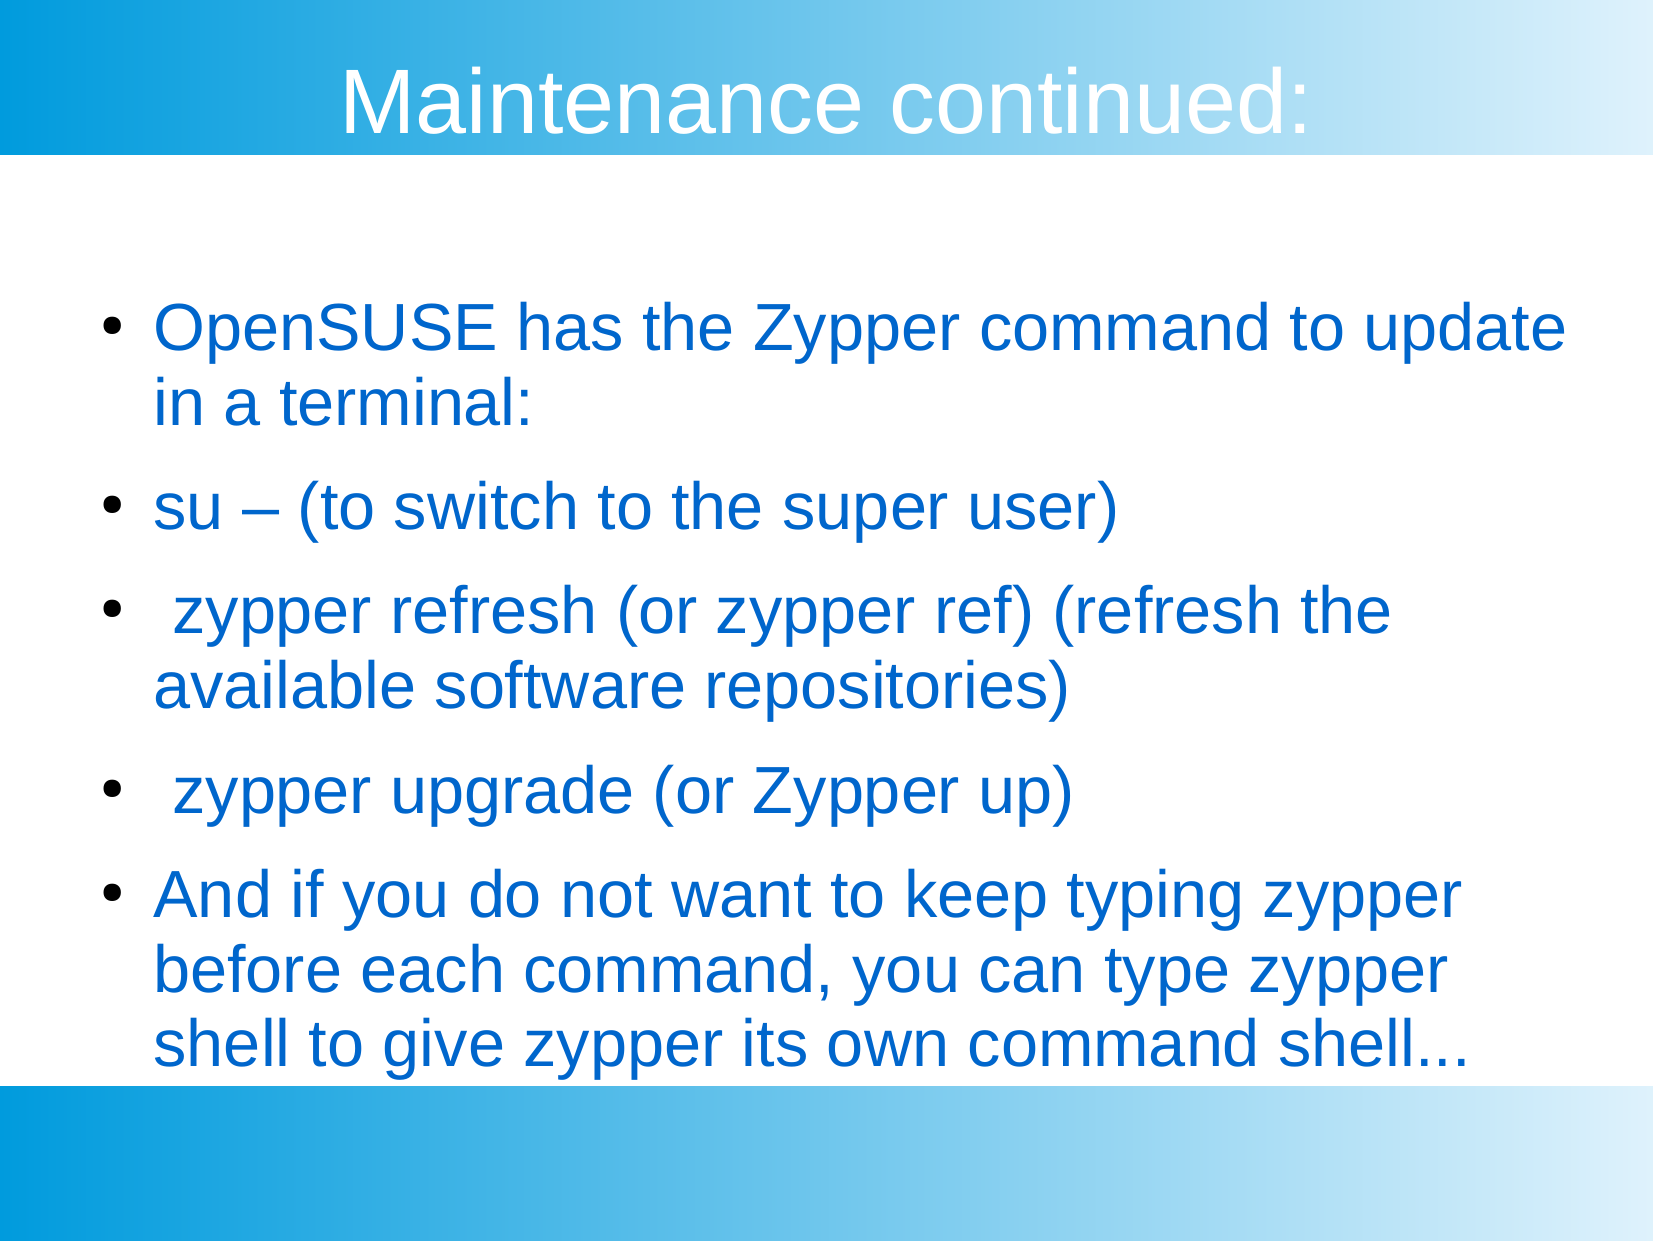

# Maintenance continued:
OpenSUSE has the Zypper command to update in a terminal:
su – (to switch to the super user)
 zypper refresh (or zypper ref) (refresh the available software repositories)
 zypper upgrade (or Zypper up)
And if you do not want to keep typing zypper before each command, you can type zypper shell to give zypper its own command shell...